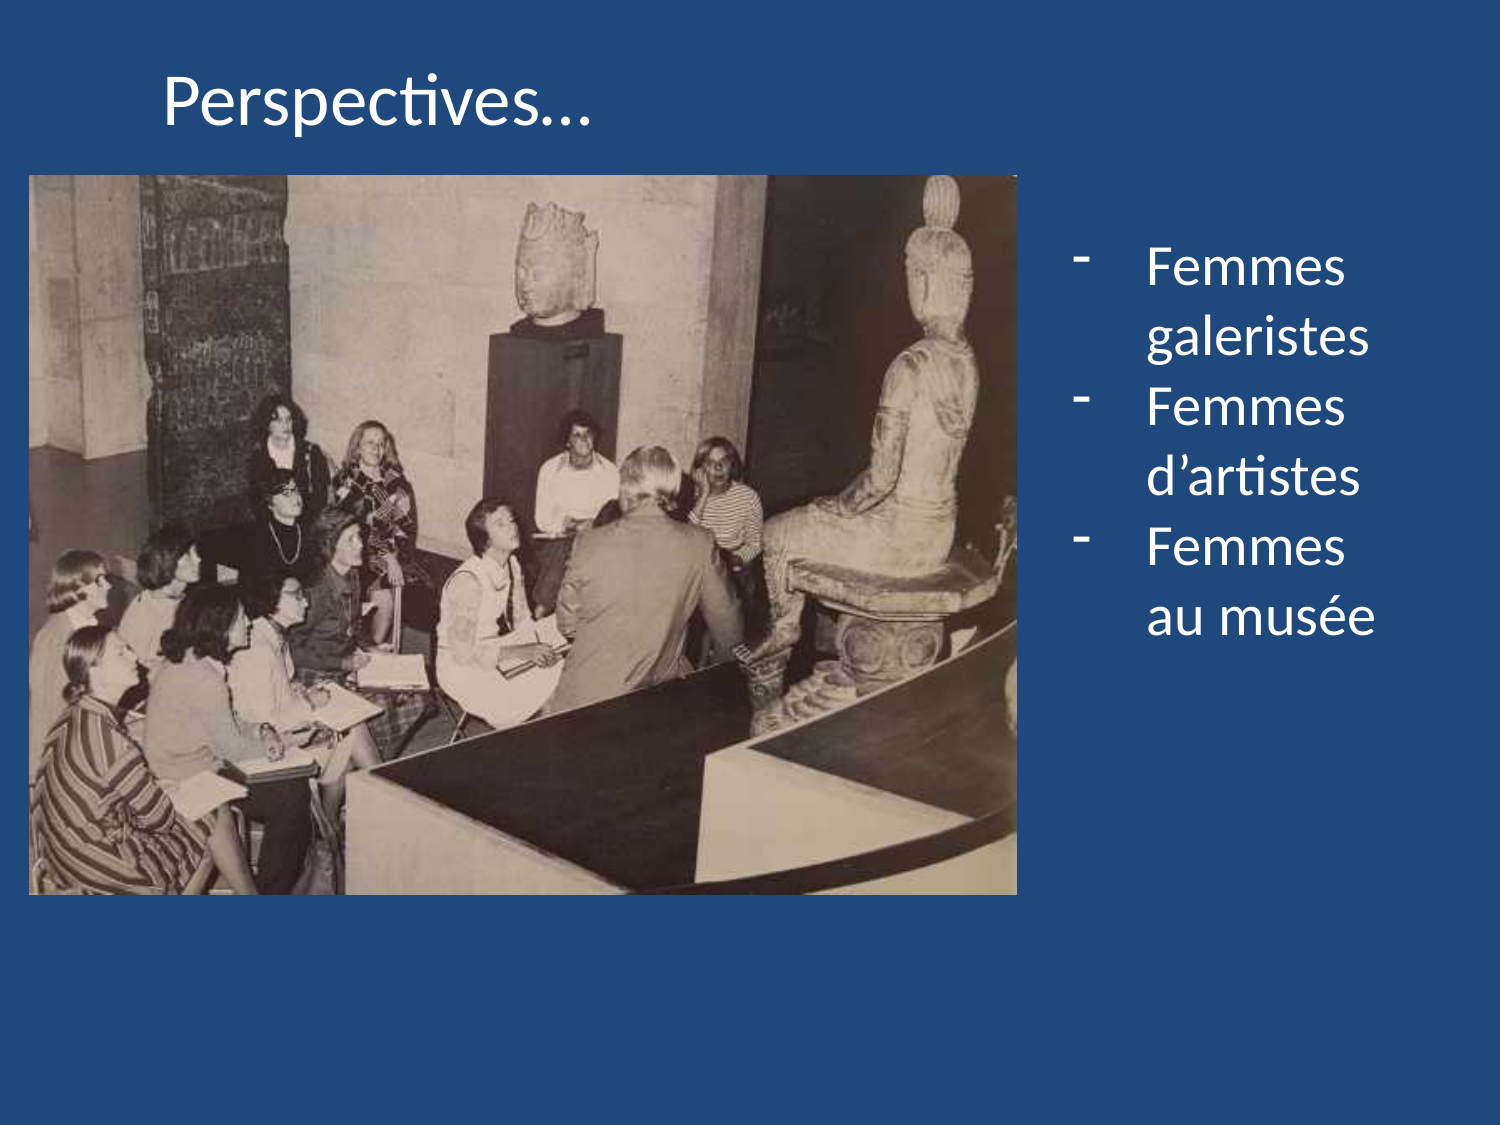

Perspectives…
Femmes galeristes
Femmes d’artistes
Femmes au musée